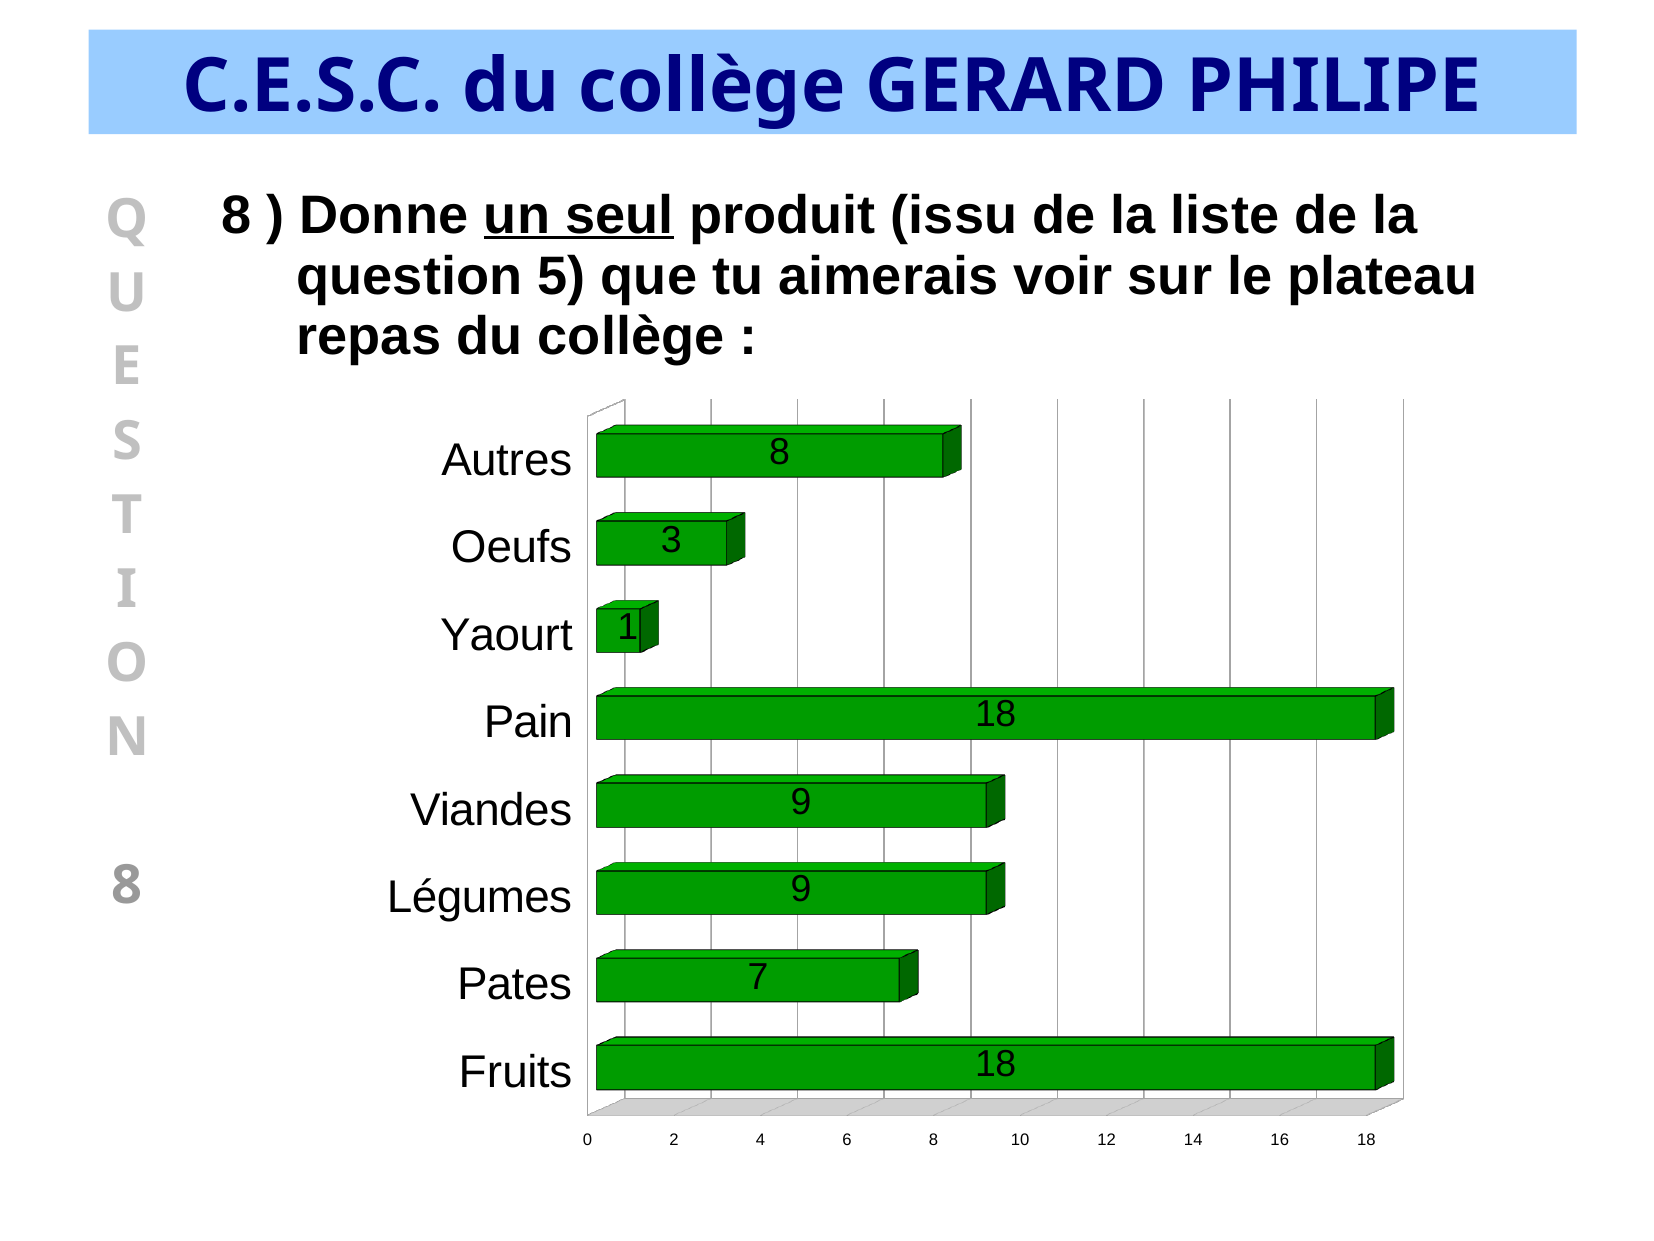

# C.E.S.C. du collège GERARD PHILIPE
Q
U
E
S
T
I
O
N
8
8 ) Donne un seul produit (issu de la liste de la
 question 5) que tu aimerais voir sur le plateau
 repas du collège :
[unsupported chart]